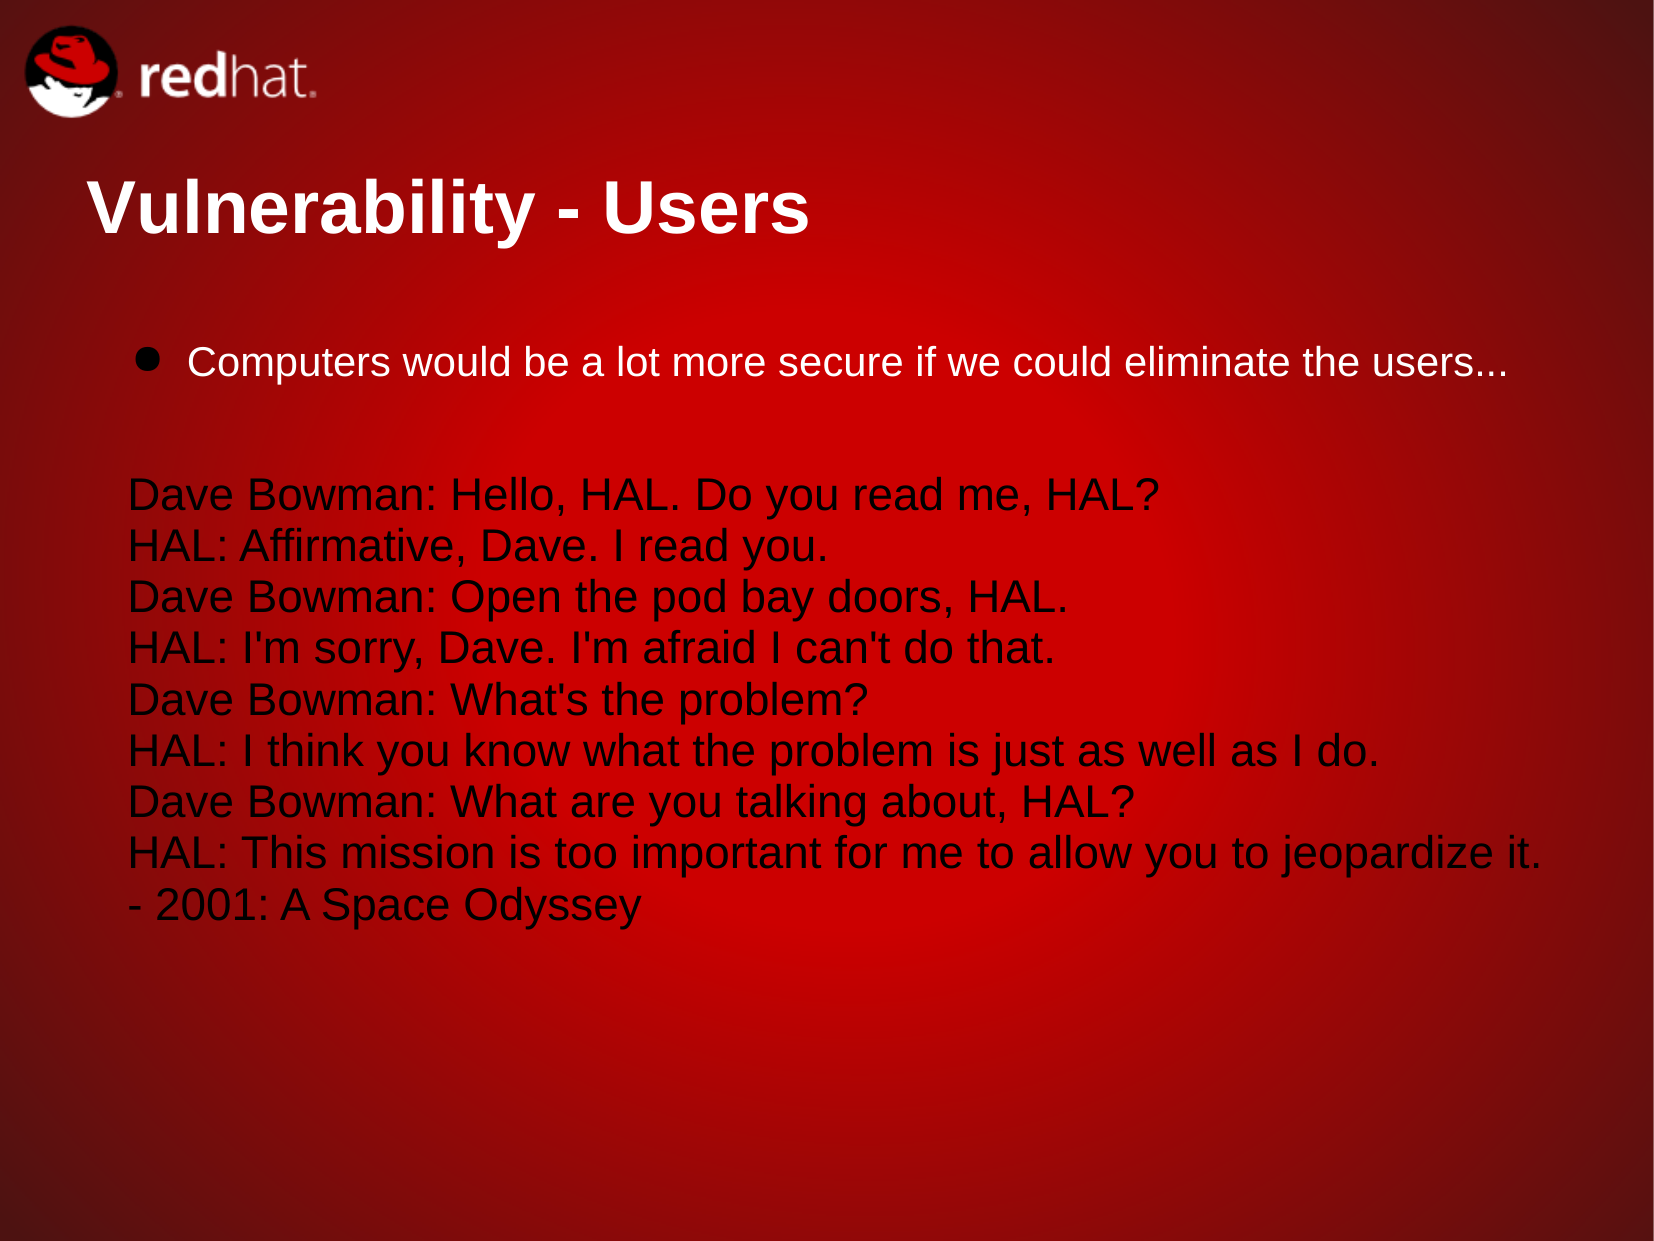

# Vulnerability - Users
Computers would be a lot more secure if we could eliminate the users...
Dave Bowman: Hello, HAL. Do you read me, HAL?
HAL: Affirmative, Dave. I read you.
Dave Bowman: Open the pod bay doors, HAL.
HAL: I'm sorry, Dave. I'm afraid I can't do that.
Dave Bowman: What's the problem?
HAL: I think you know what the problem is just as well as I do.
Dave Bowman: What are you talking about, HAL?
HAL: This mission is too important for me to allow you to jeopardize it.
- 2001: A Space Odyssey